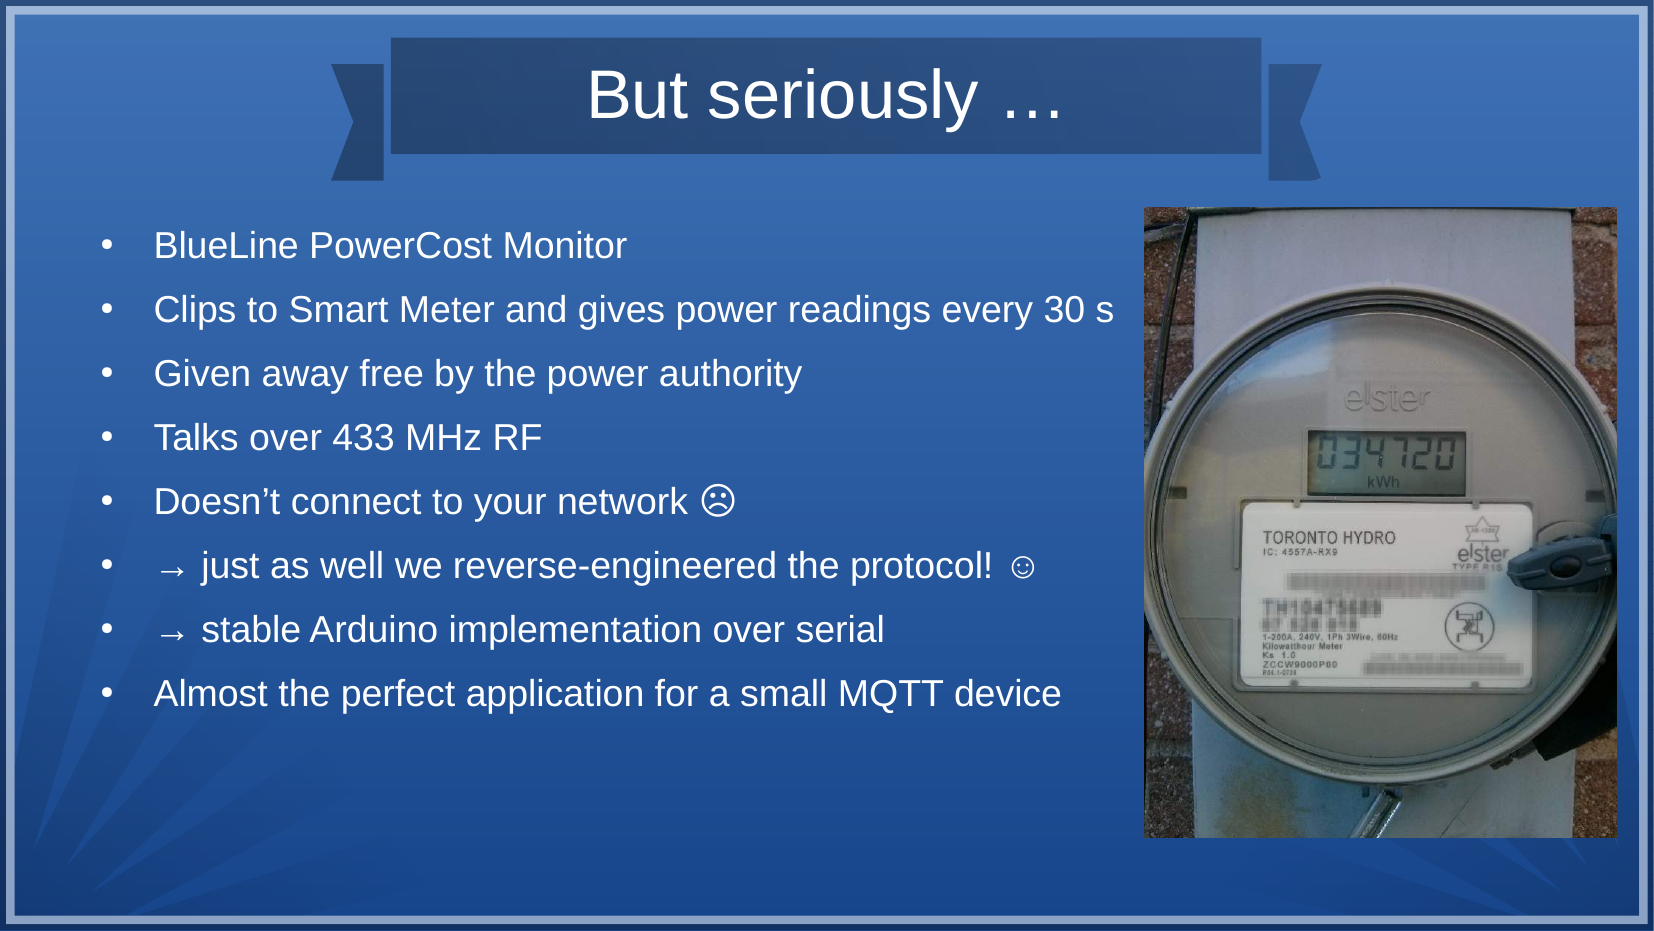

# But seriously …
BlueLine PowerCost Monitor
Clips to Smart Meter and gives power readings every 30 s
Given away free by the power authority
Talks over 433 MHz RF
Doesn’t connect to your network ☹
→ just as well we reverse-engineered the protocol! ☺
→ stable Arduino implementation over serial
Almost the perfect application for a small MQTT device